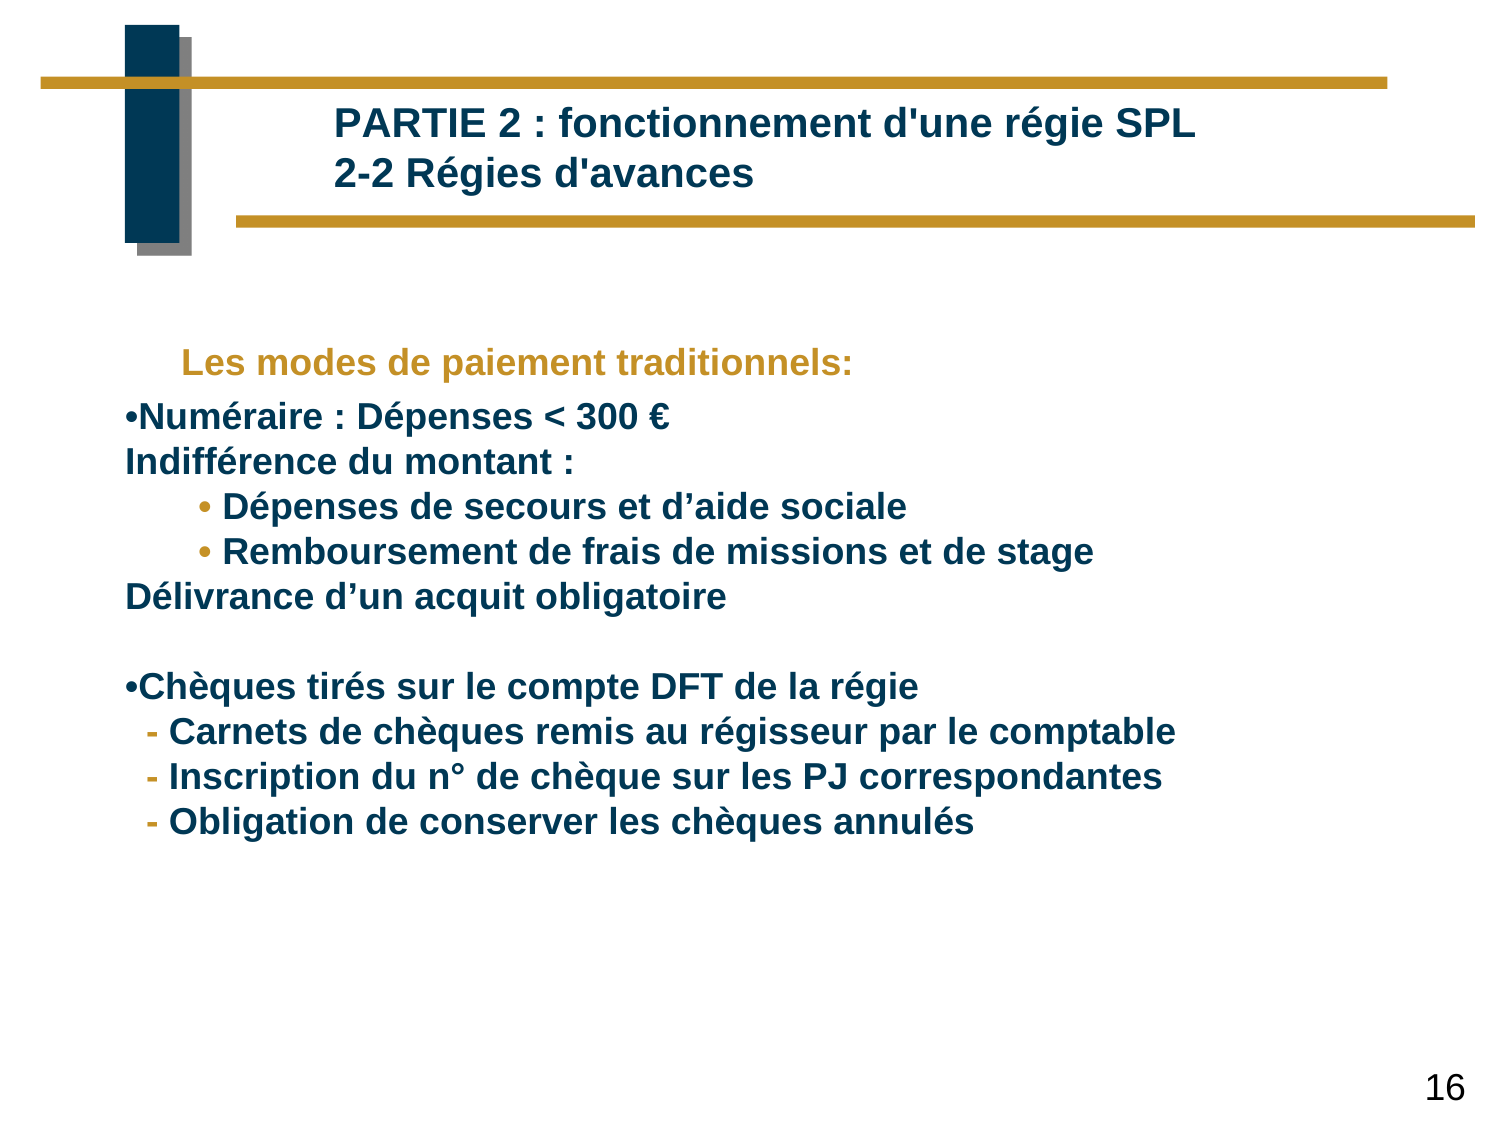

#
PARTIE 2 : fonctionnement d'une régie SPL
2-2 Régies d'avances
Les modes de paiement traditionnels:
•Numéraire : Dépenses < 300 €
Indifférence du montant :
 • Dépenses de secours et d’aide sociale
 • Remboursement de frais de missions et de stage
Délivrance d’un acquit obligatoire
•Chèques tirés sur le compte DFT de la régie
 - Carnets de chèques remis au régisseur par le comptable
 - Inscription du n° de chèque sur les PJ correspondantes
 - Obligation de conserver les chèques annulés
 16